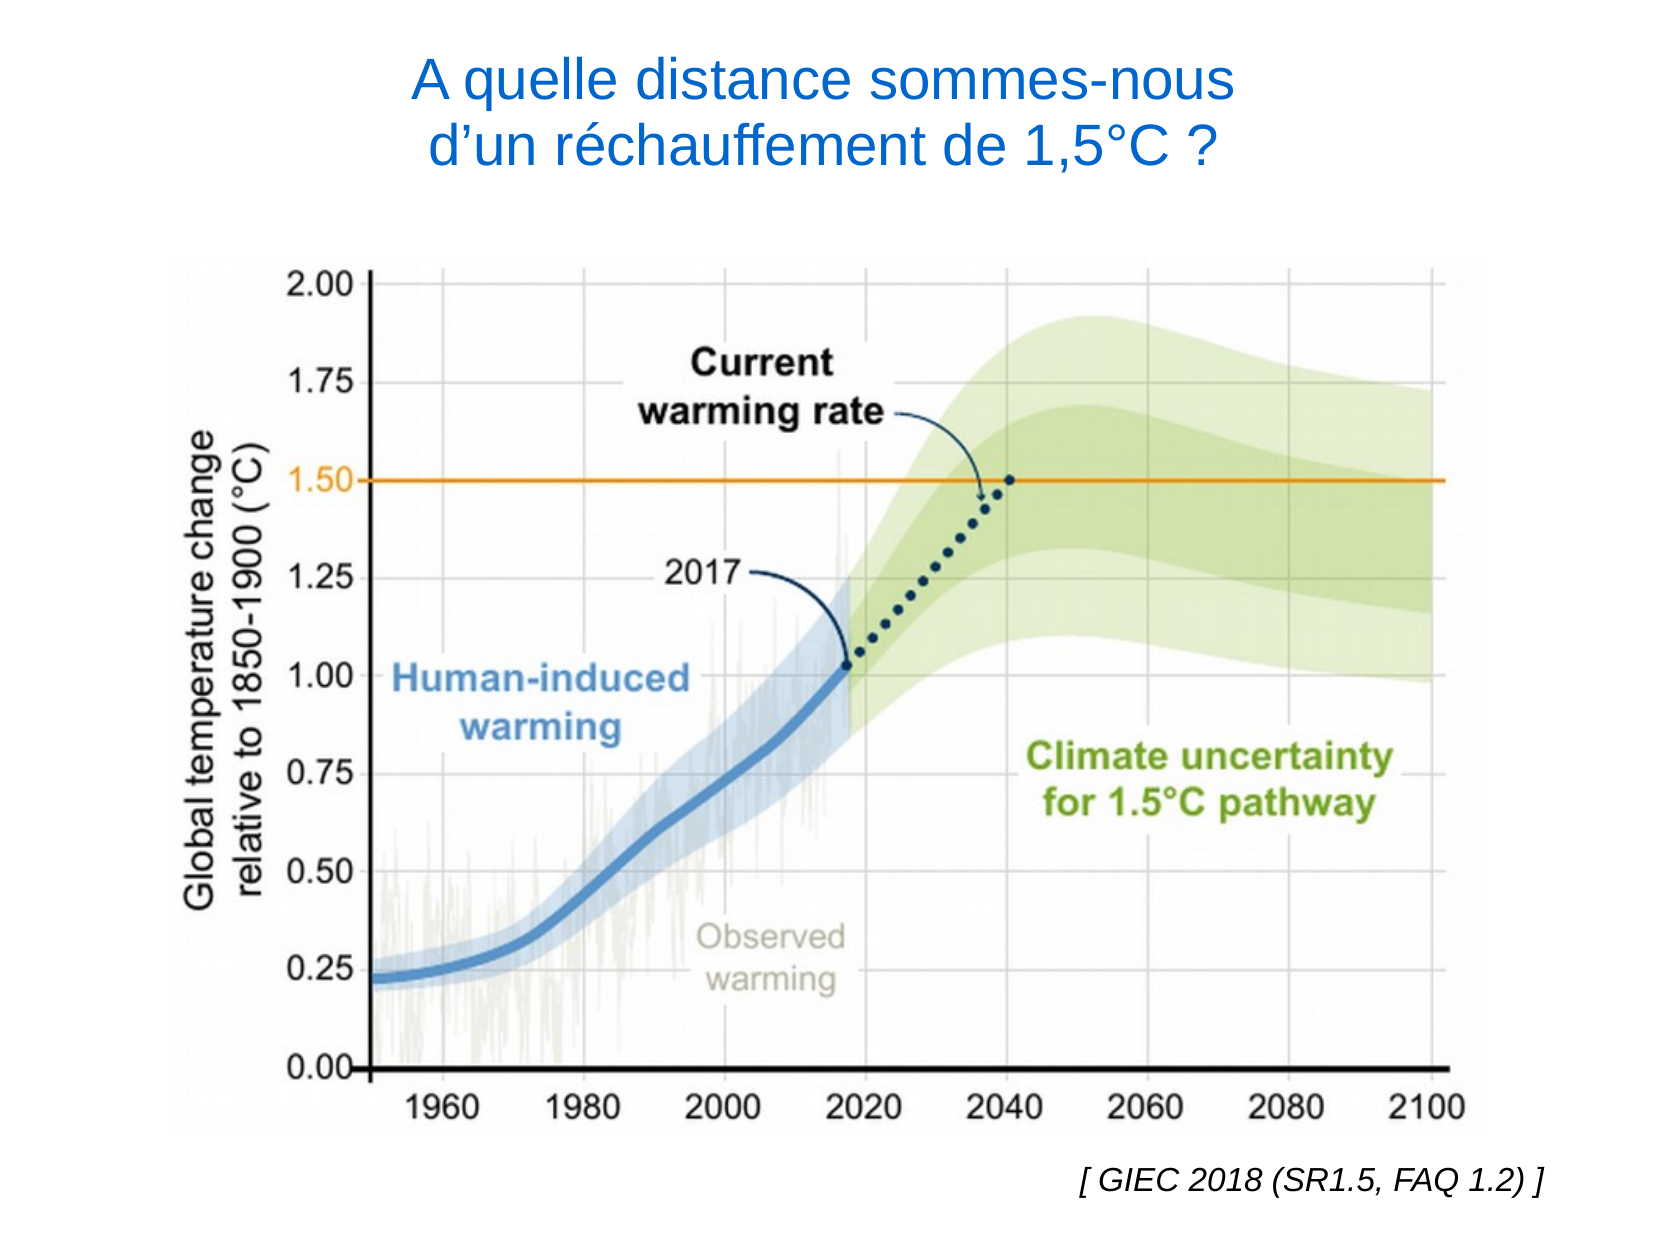

A quelle distance sommes-nous d’un réchauffement de 1,5°C ?
[ GIEC 2018 (SR1.5, FAQ 1.2) ]